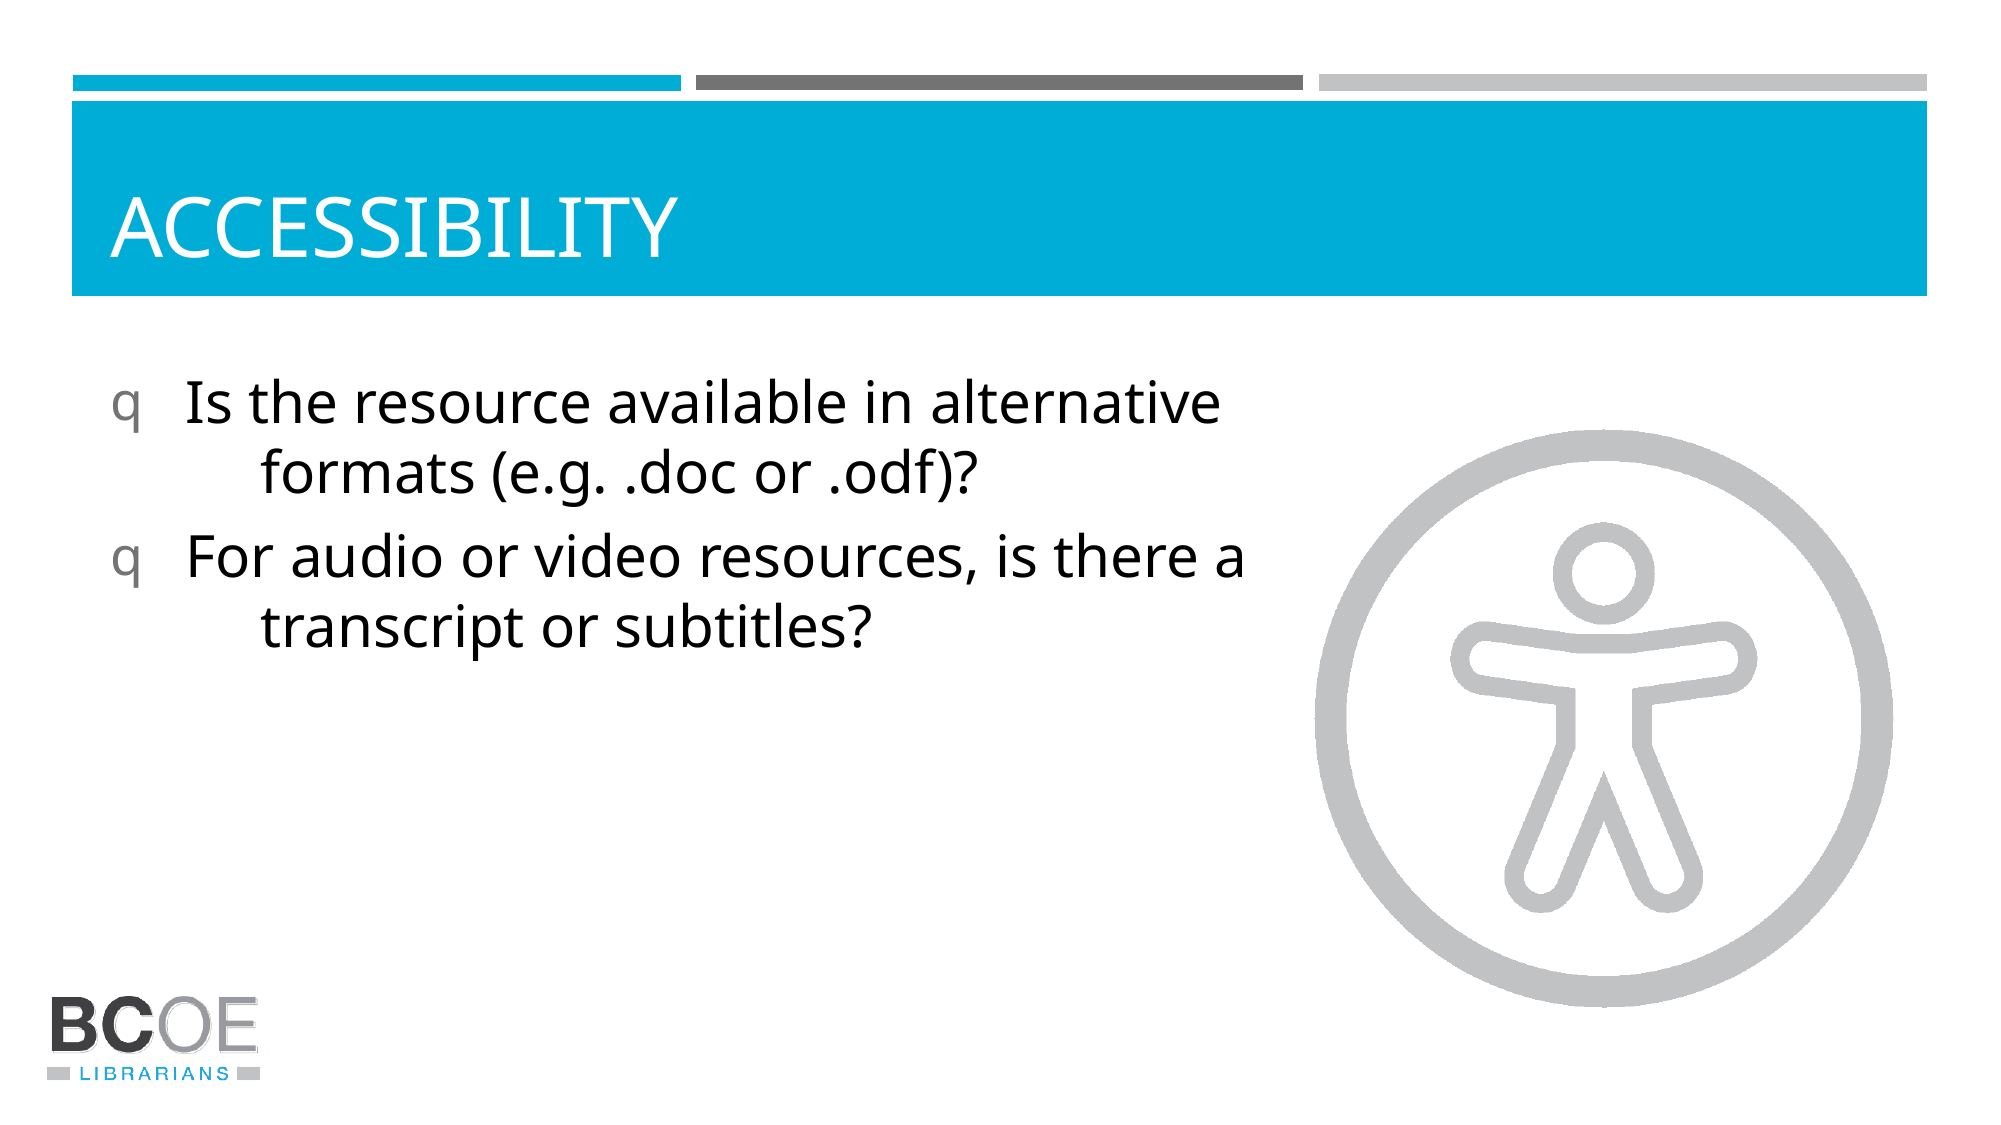

# Accessibility
Is the resource available in alternative formats (e.g. .doc or .odf)?
For audio or video resources, is there a transcript or subtitles?